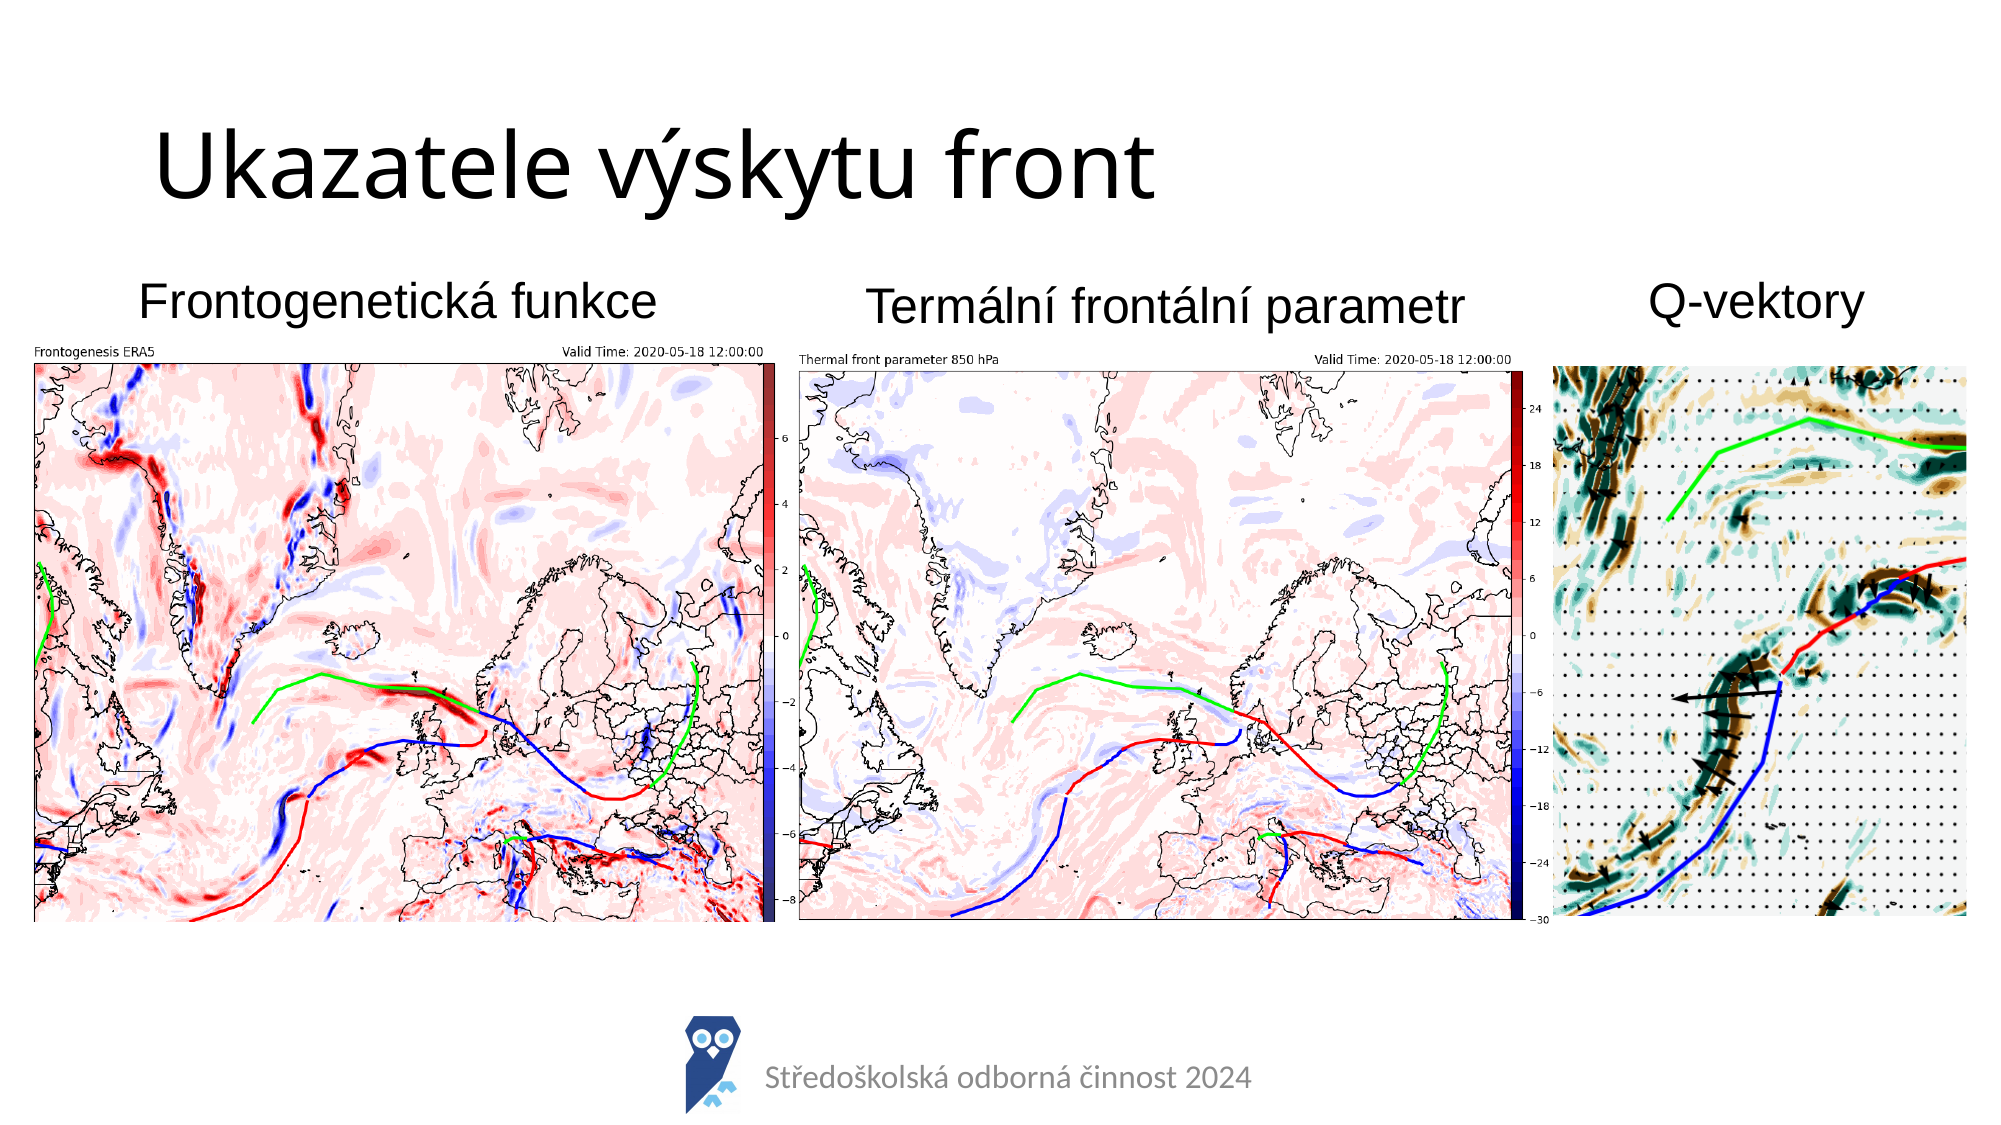

# Ukazatele výskytu front
Frontogenetická funkce
Q-vektory
Termální frontální parametr
Středoškolská odborná činnost 2024